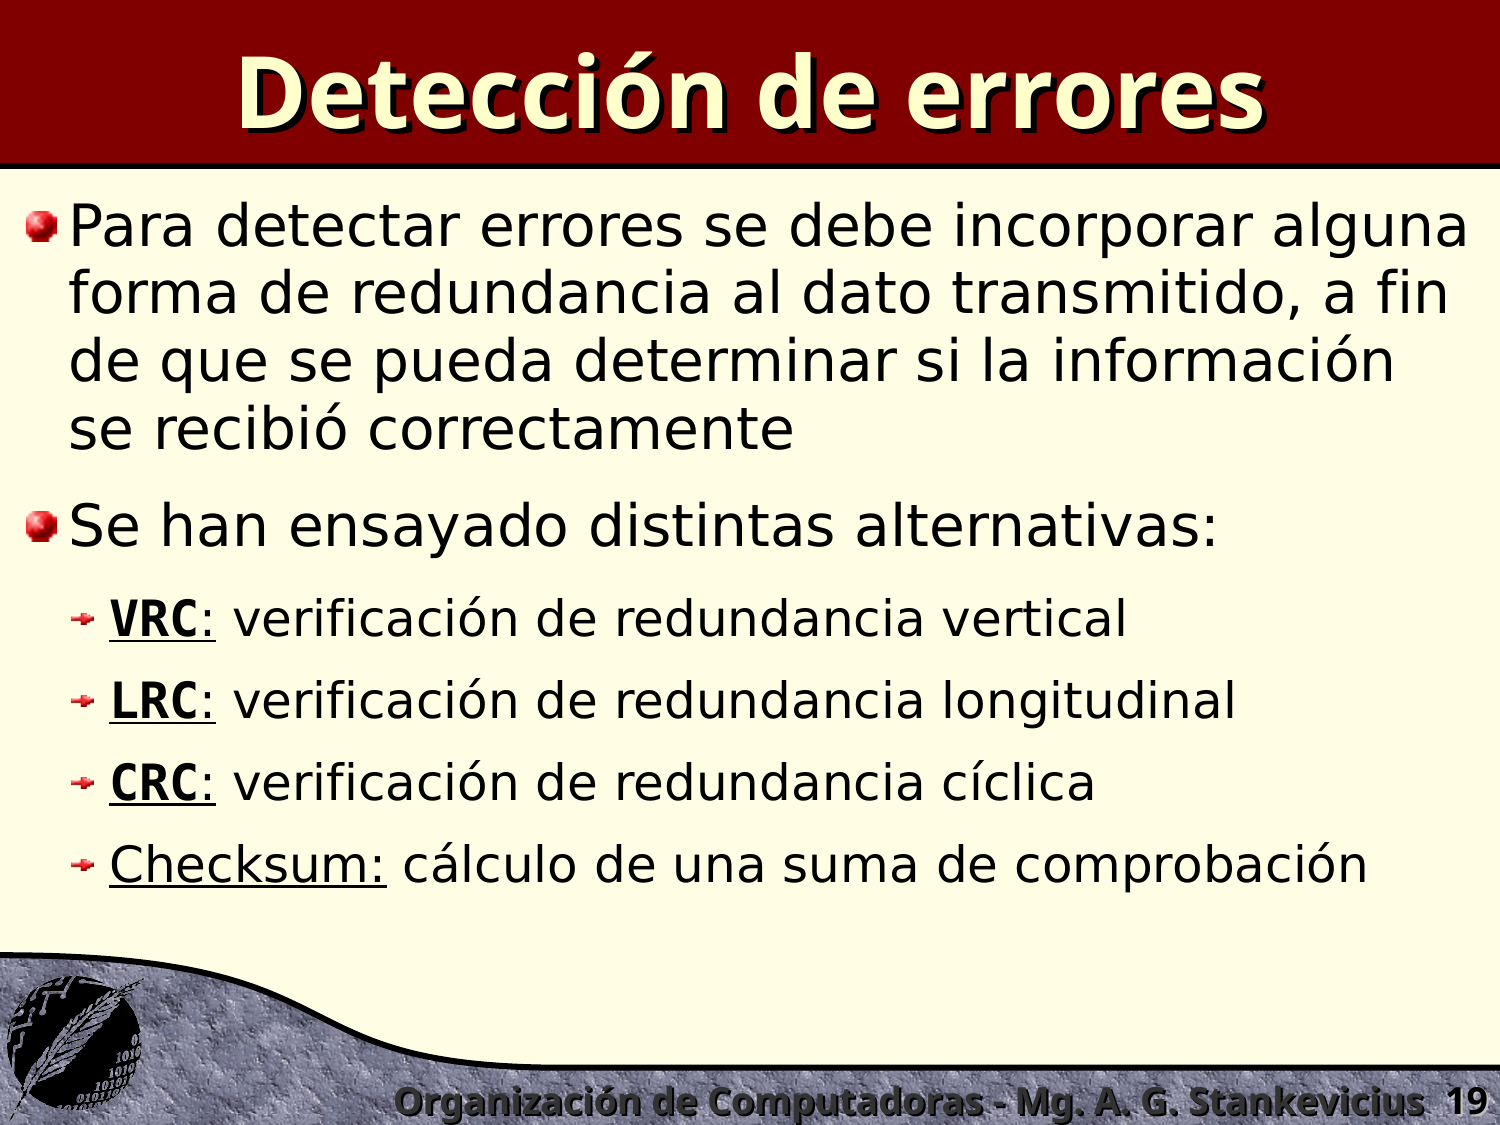

# Detección de errores
Para detectar errores se debe incorporar alguna forma de redundancia al dato transmitido, a fin de que se pueda determinar si la información
se recibió correctamente
Se han ensayado distintas alternativas:
VRC: verificación de redundancia vertical
LRC: verificación de redundancia longitudinal
CRC: verificación de redundancia cíclica
Checksum: cálculo de una suma de comprobación
19